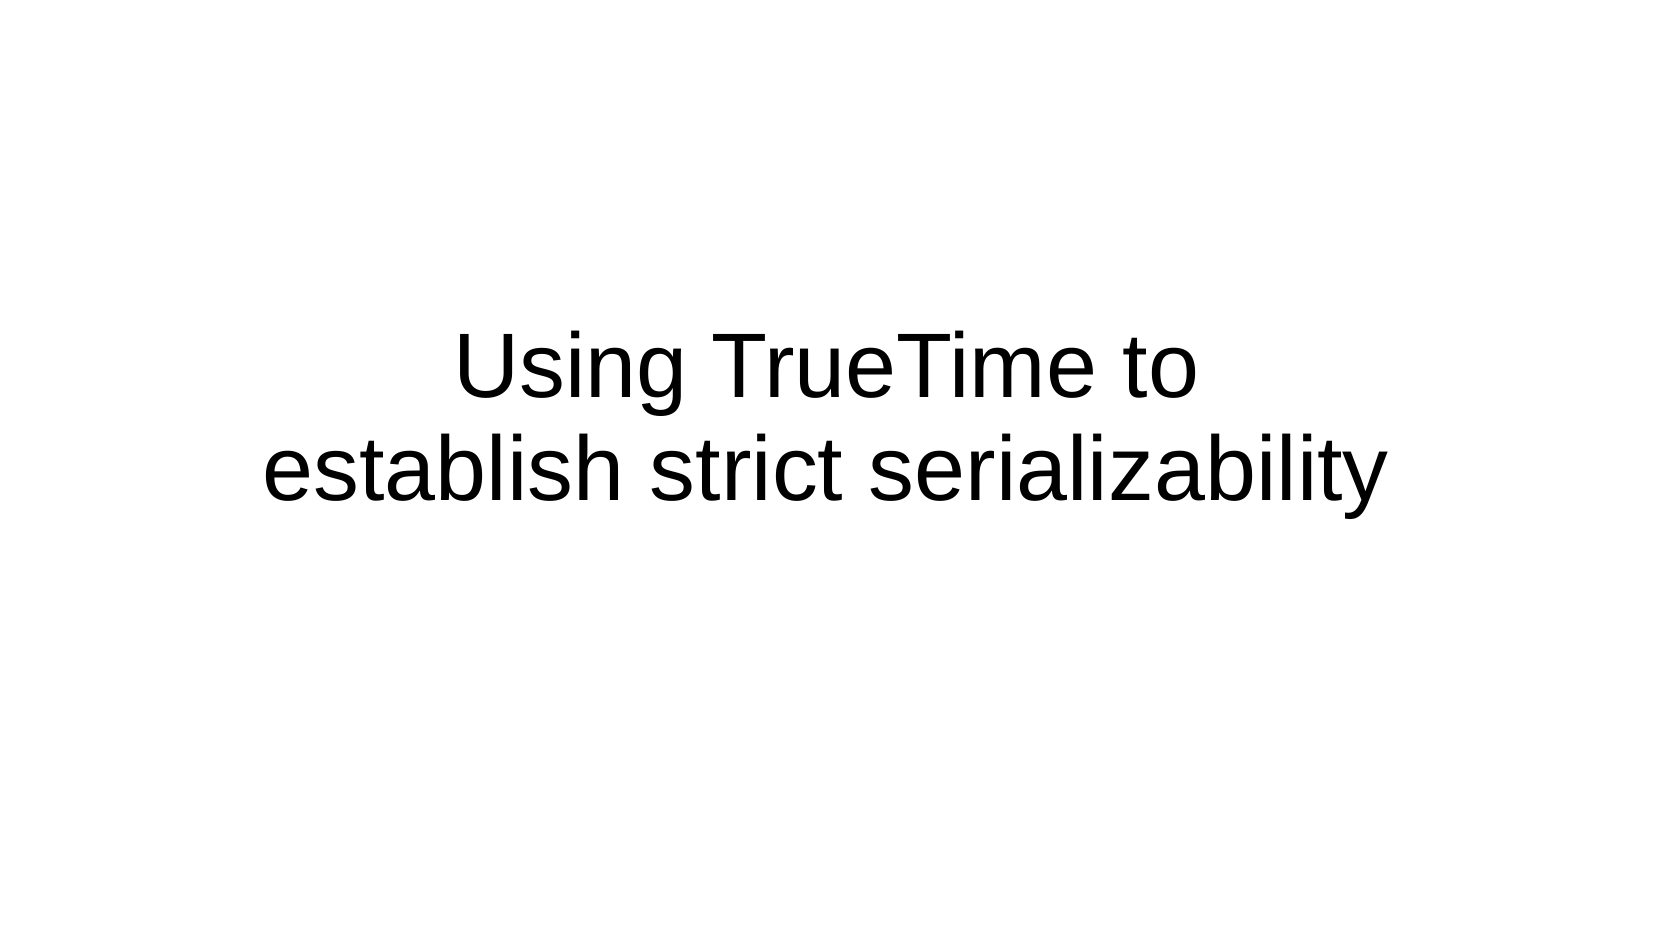

# Using TrueTime to establish strict serializability